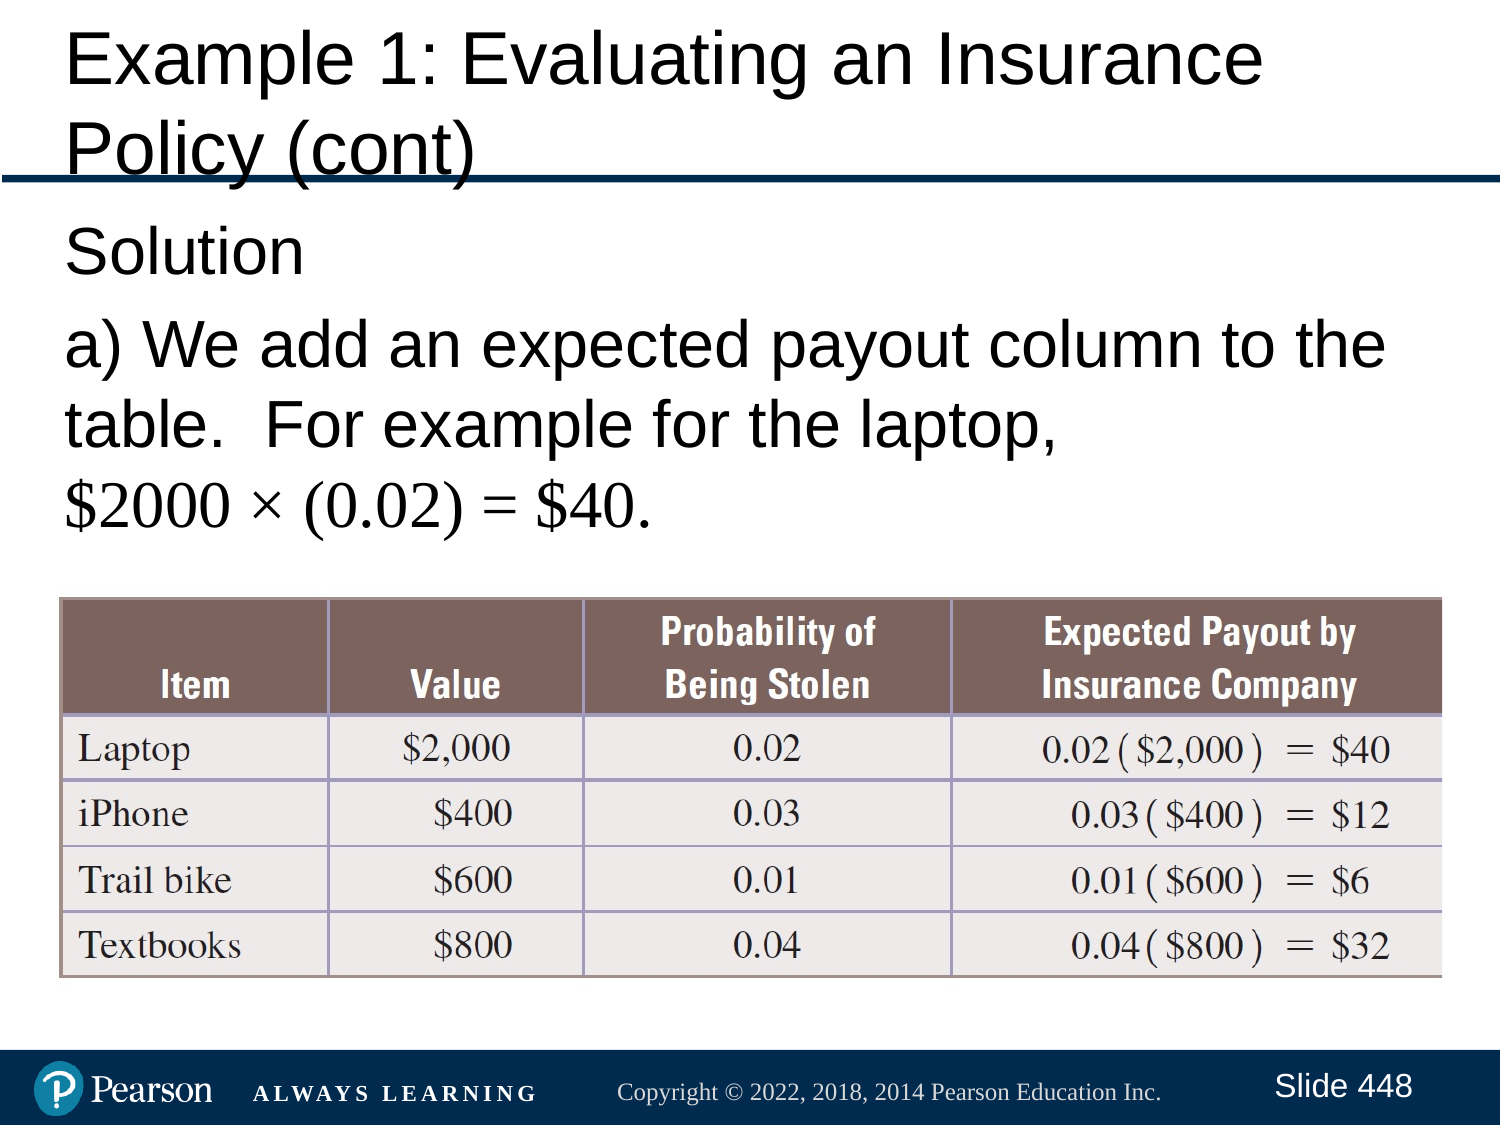

# Example 1: Evaluating an Insurance Policy (cont)
Solution
a) We add an expected payout column to the table. For example for the laptop,
$2000 × (0.02) = $40.